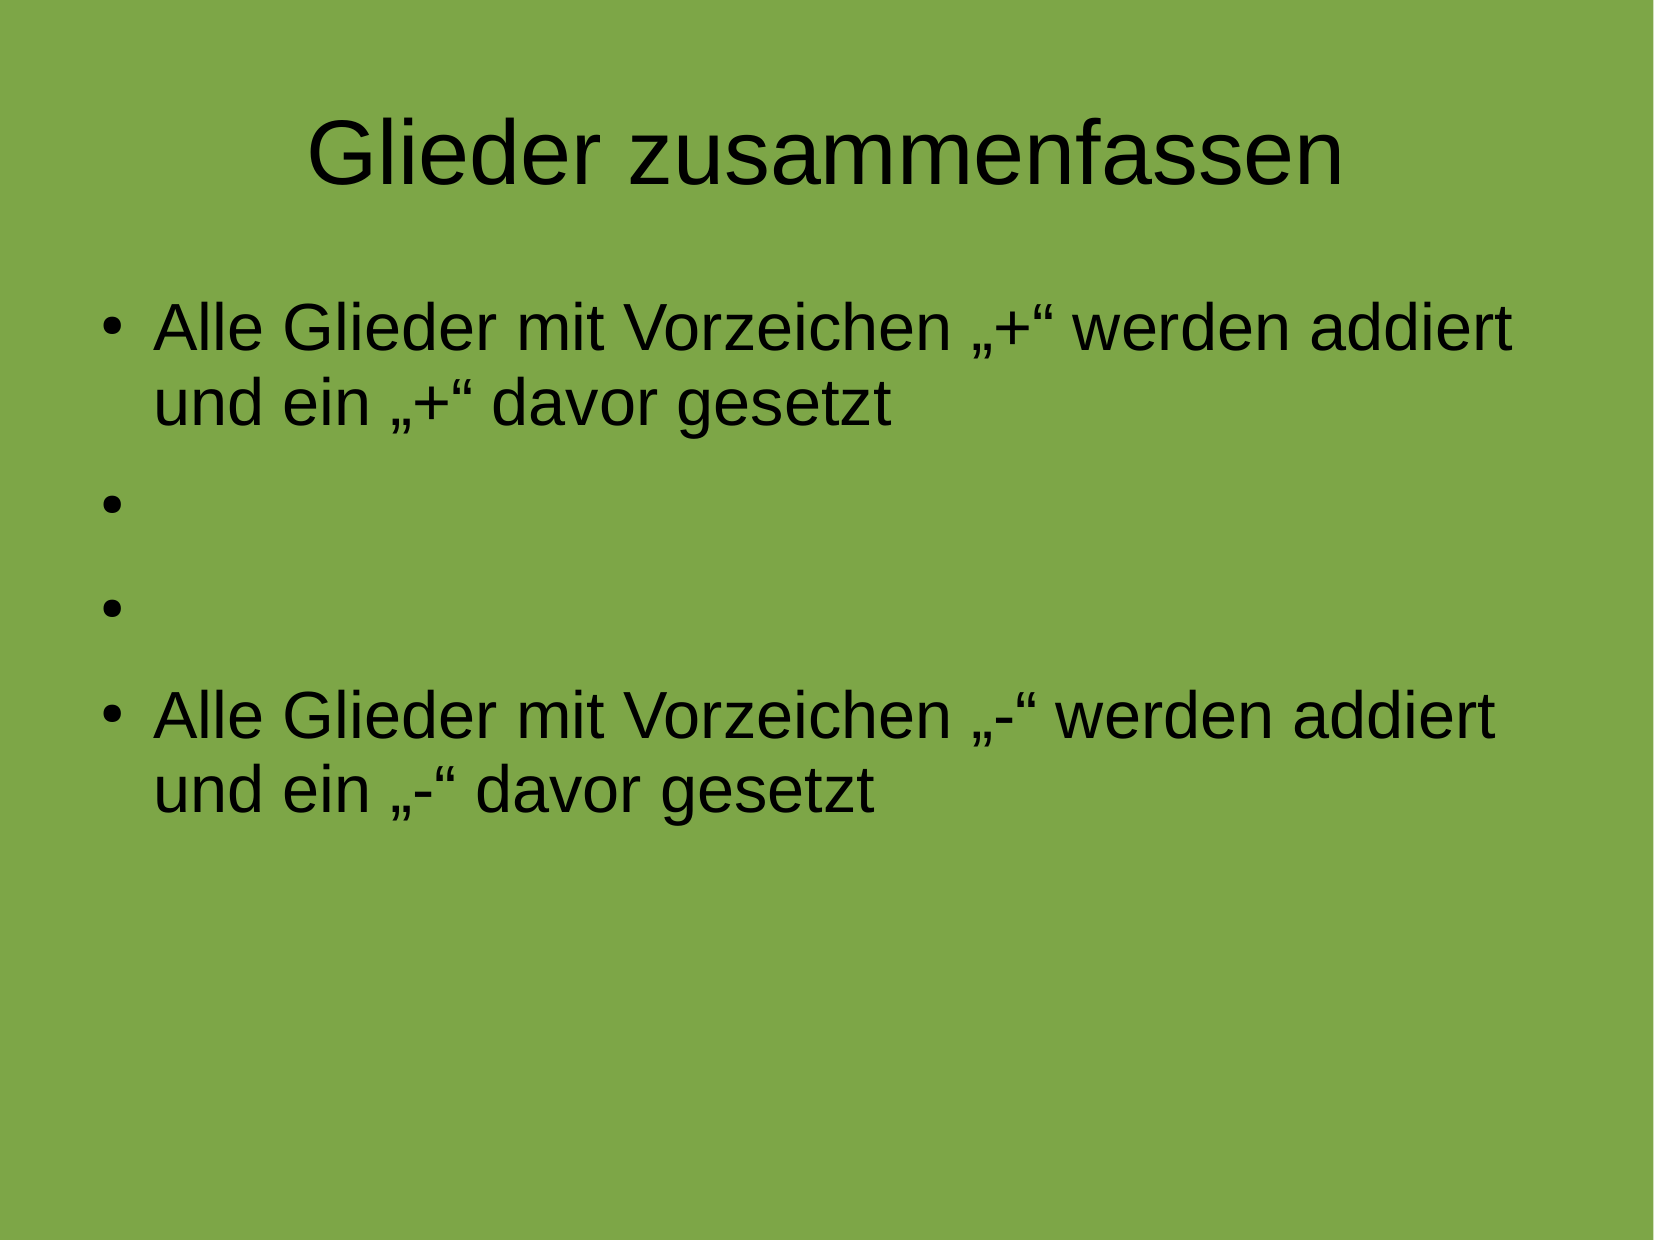

# Glieder zusammenfassen
Alle Glieder mit Vorzeichen „+“ werden addiert und ein „+“ davor gesetzt
Alle Glieder mit Vorzeichen „-“ werden addiert und ein „-“ davor gesetzt